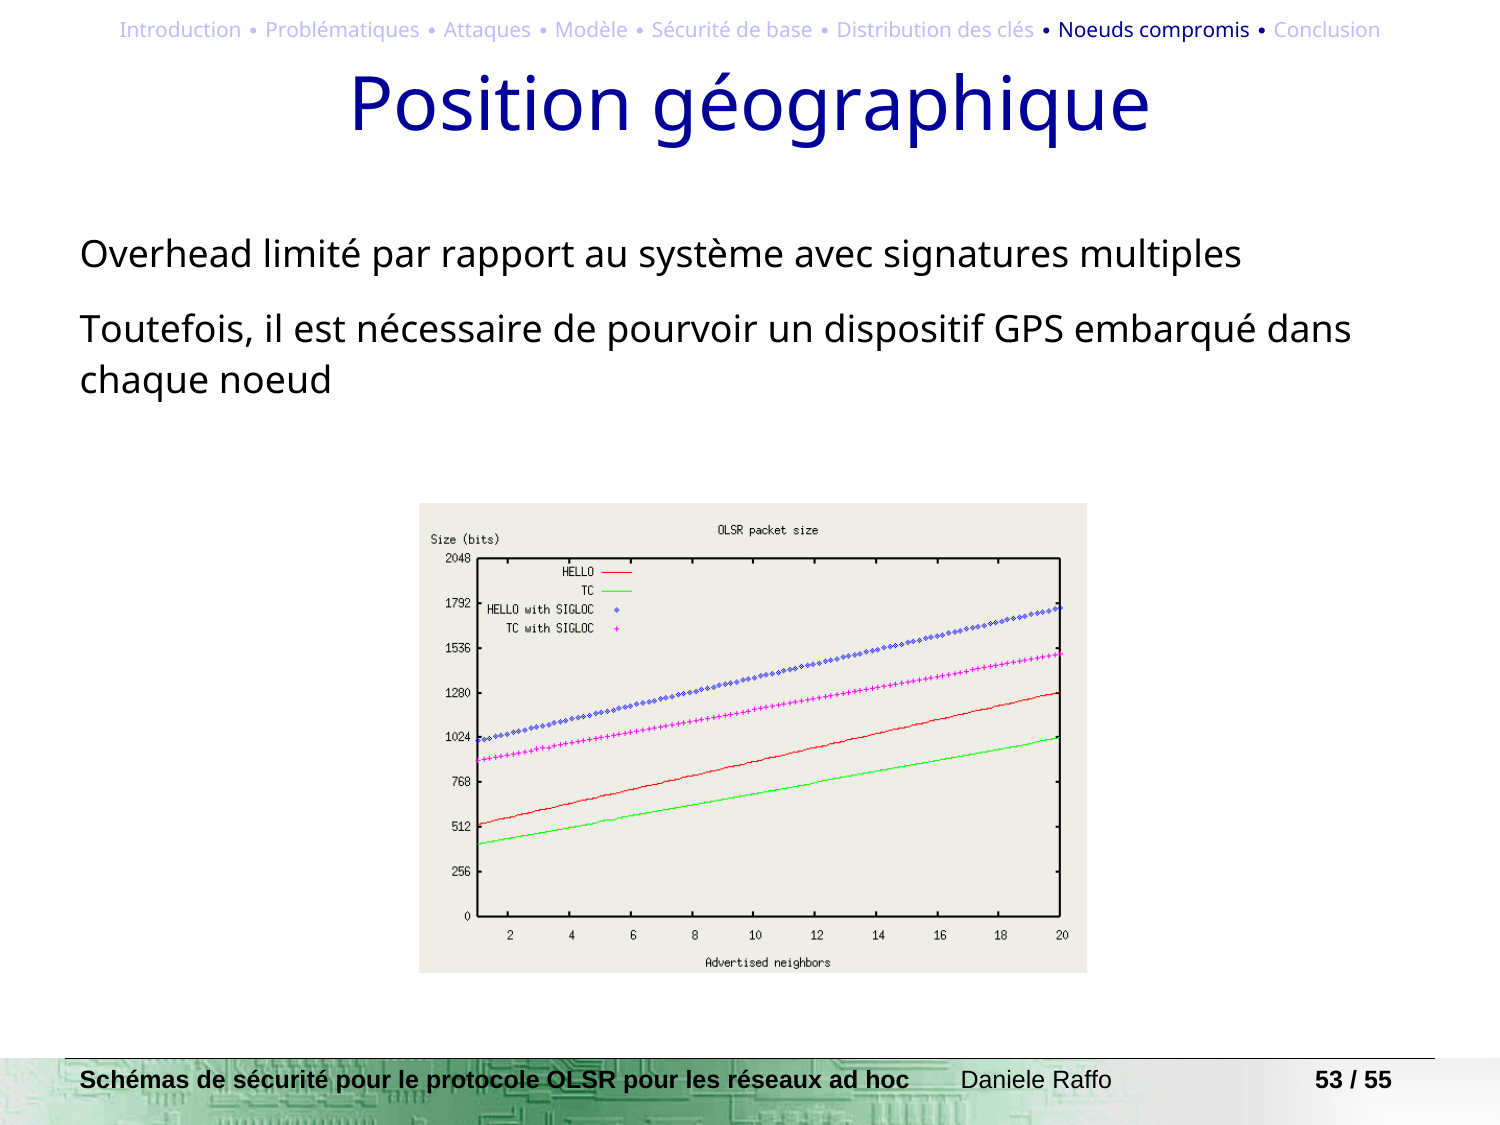

Introduction ∙ Problématiques ∙ Attaques ∙ Modèle ∙ Sécurité de base ∙ Distribution des clés ∙ Noeuds compromis ∙ Conclusion
Position géographique
Overhead limité par rapport au système avec signatures multiples
Toutefois, il est nécessaire de pourvoir un dispositif GPS embarqué dans chaque noeud
53
Schémas de sécurité pour le protocole OLSR pour les réseaux ad hoc Daniele Raffo